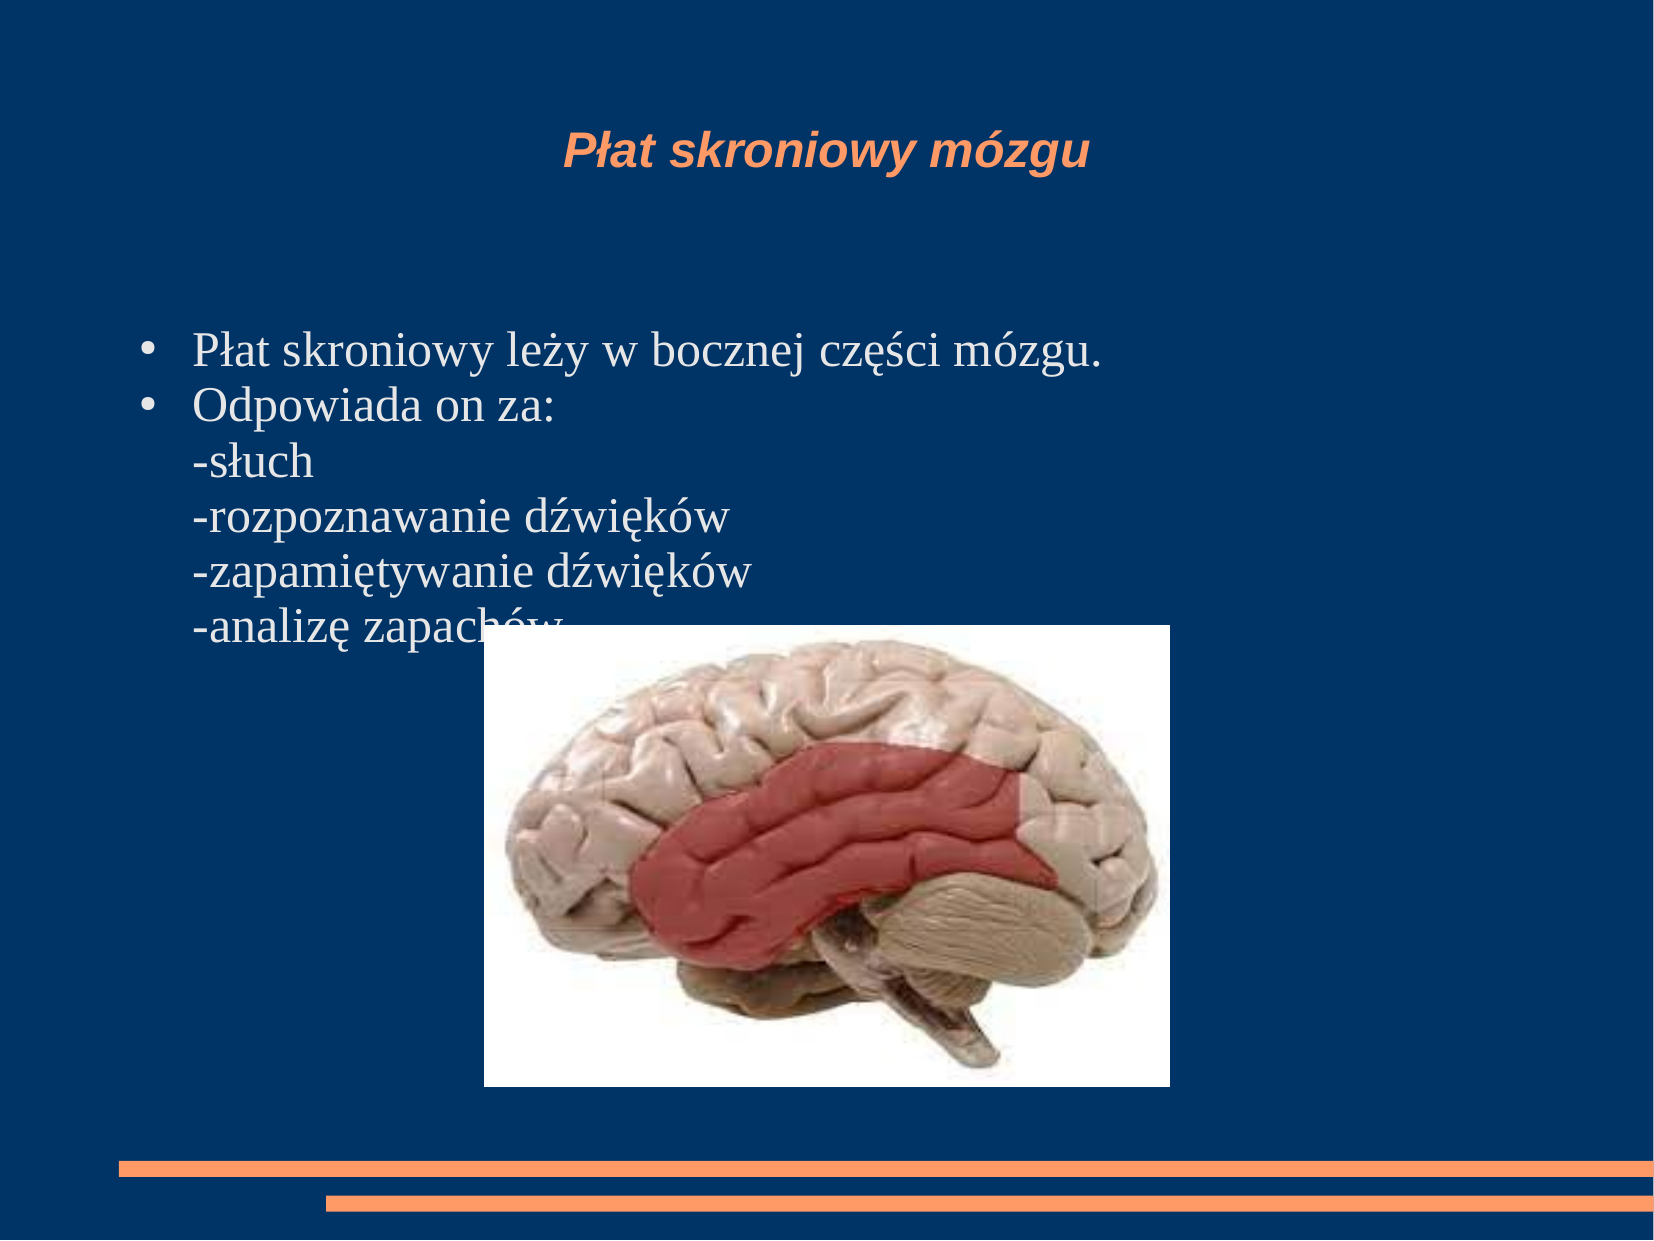

# Płat skroniowy mózgu
Płat skroniowy leży w bocznej części mózgu.
Odpowiada on za:
-słuch
-rozpoznawanie dźwięków
-zapamiętywanie dźwięków
-analizę zapachów